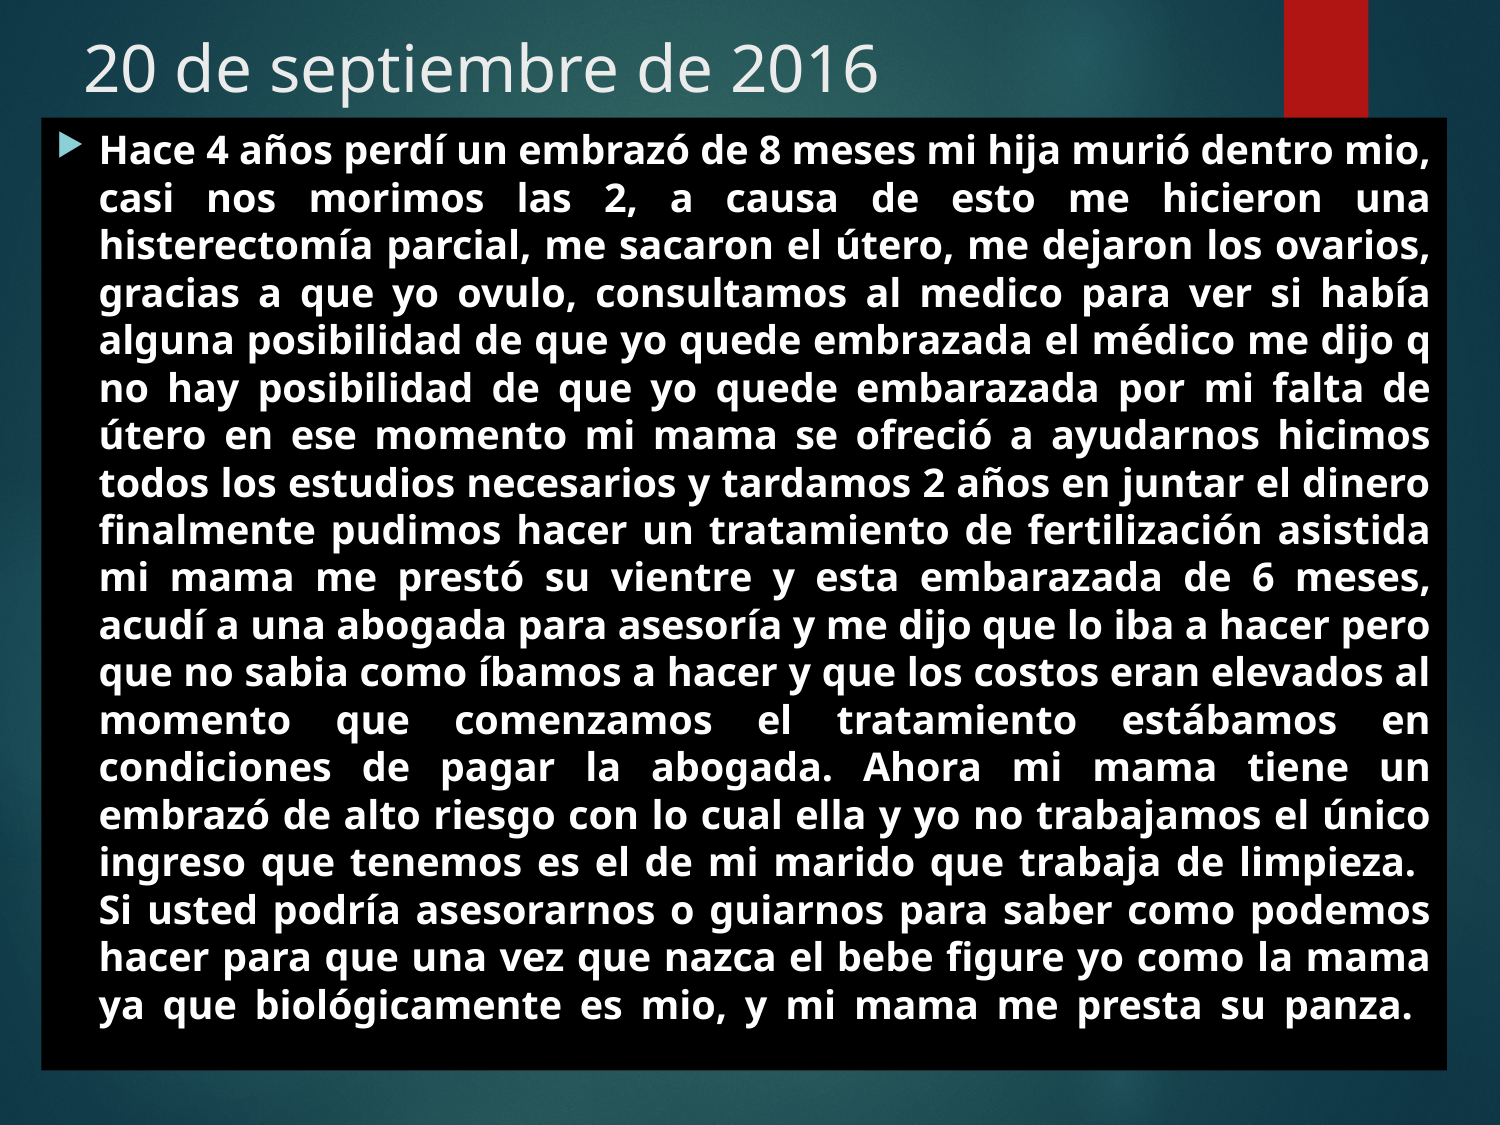

# 20 de septiembre de 2016
Hace 4 años perdí un embrazó de 8 meses mi hija murió dentro mio, casi nos morimos las 2, a causa de esto me hicieron una histerectomía parcial, me sacaron el útero, me dejaron los ovarios, gracias a que yo ovulo, consultamos al medico para ver si había alguna posibilidad de que yo quede embrazada el médico me dijo q no hay posibilidad de que yo quede embarazada por mi falta de útero en ese momento mi mama se ofreció a ayudarnos hicimos todos los estudios necesarios y tardamos 2 años en juntar el dinero finalmente pudimos hacer un tratamiento de fertilización asistida mi mama me prestó su vientre y esta embarazada de 6 meses, acudí a una abogada para asesoría y me dijo que lo iba a hacer pero que no sabia como íbamos a hacer y que los costos eran elevados al momento que comenzamos el tratamiento estábamos en condiciones de pagar la abogada. Ahora mi mama tiene un embrazó de alto riesgo con lo cual ella y yo no trabajamos el único ingreso que tenemos es el de mi marido que trabaja de limpieza.
Si usted podría asesorarnos o guiarnos para saber como podemos hacer para que una vez que nazca el bebe figure yo como la mama ya que biológicamente es mio, y mi mama me presta su panza.